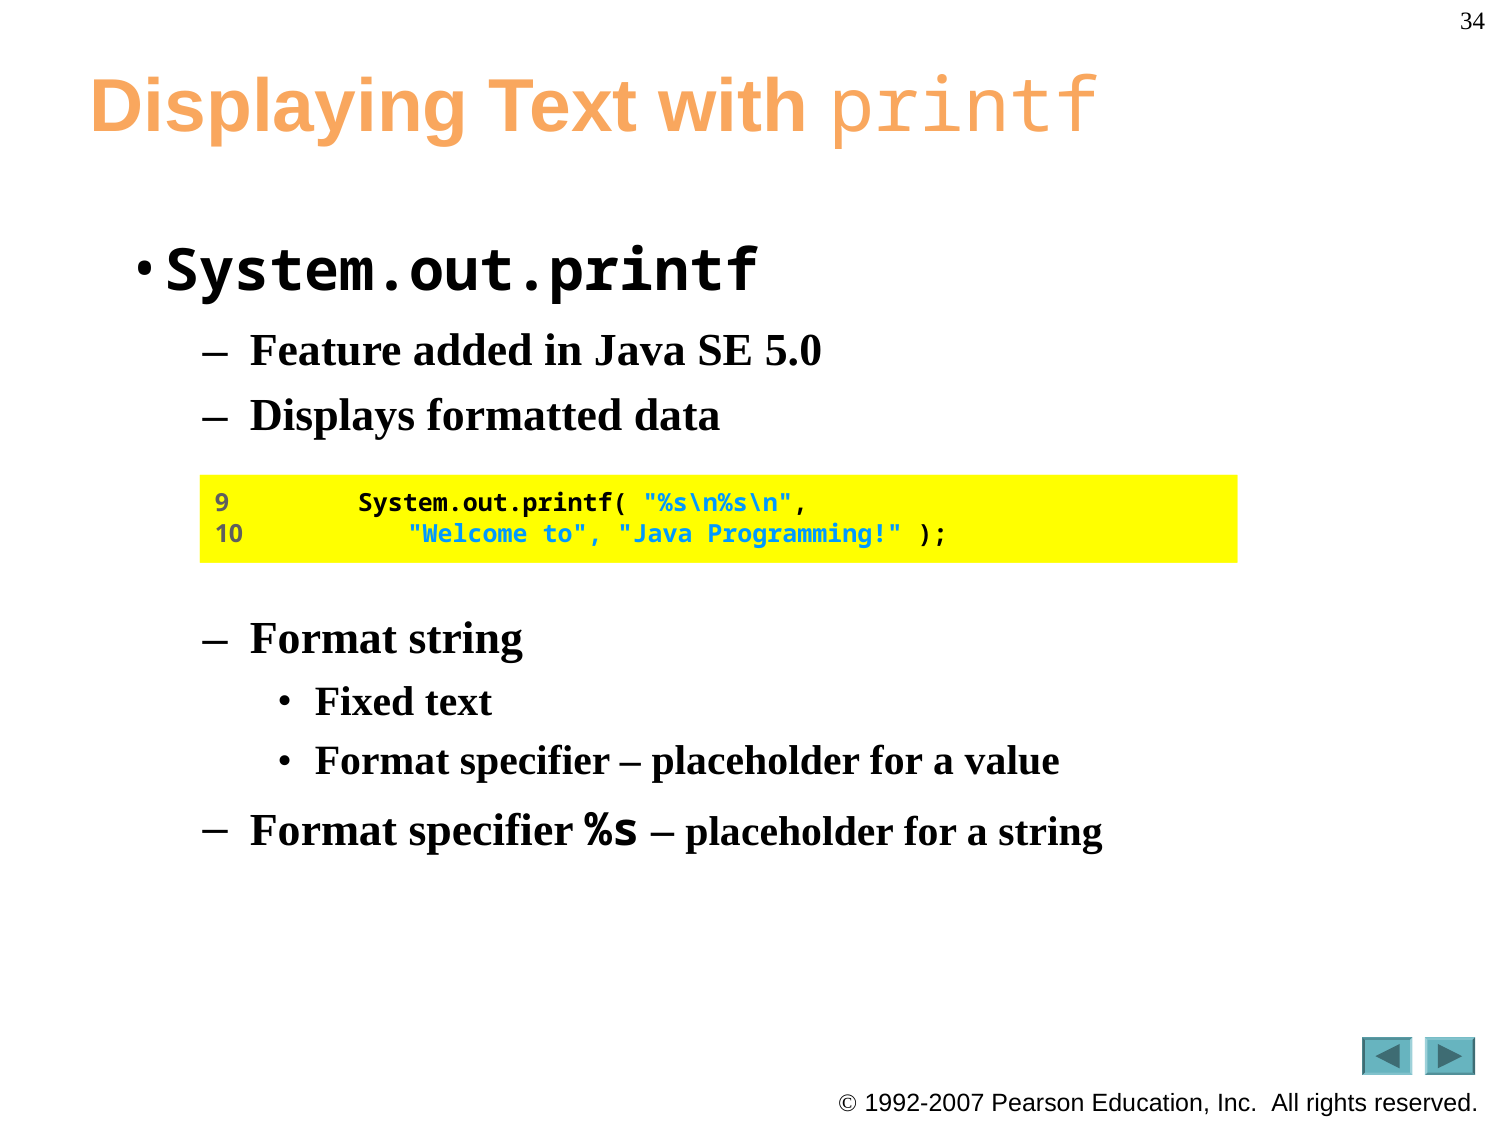

34
# Displaying Text with printf
System.out.printf
Feature added in Java SE 5.0
Displays formatted data
Format string
Fixed text
Format specifier – placeholder for a value
Format specifier %s – placeholder for a string
	9 System.out.printf( "%s\n%s\n",
10 "Welcome to", "Java Programming!" );